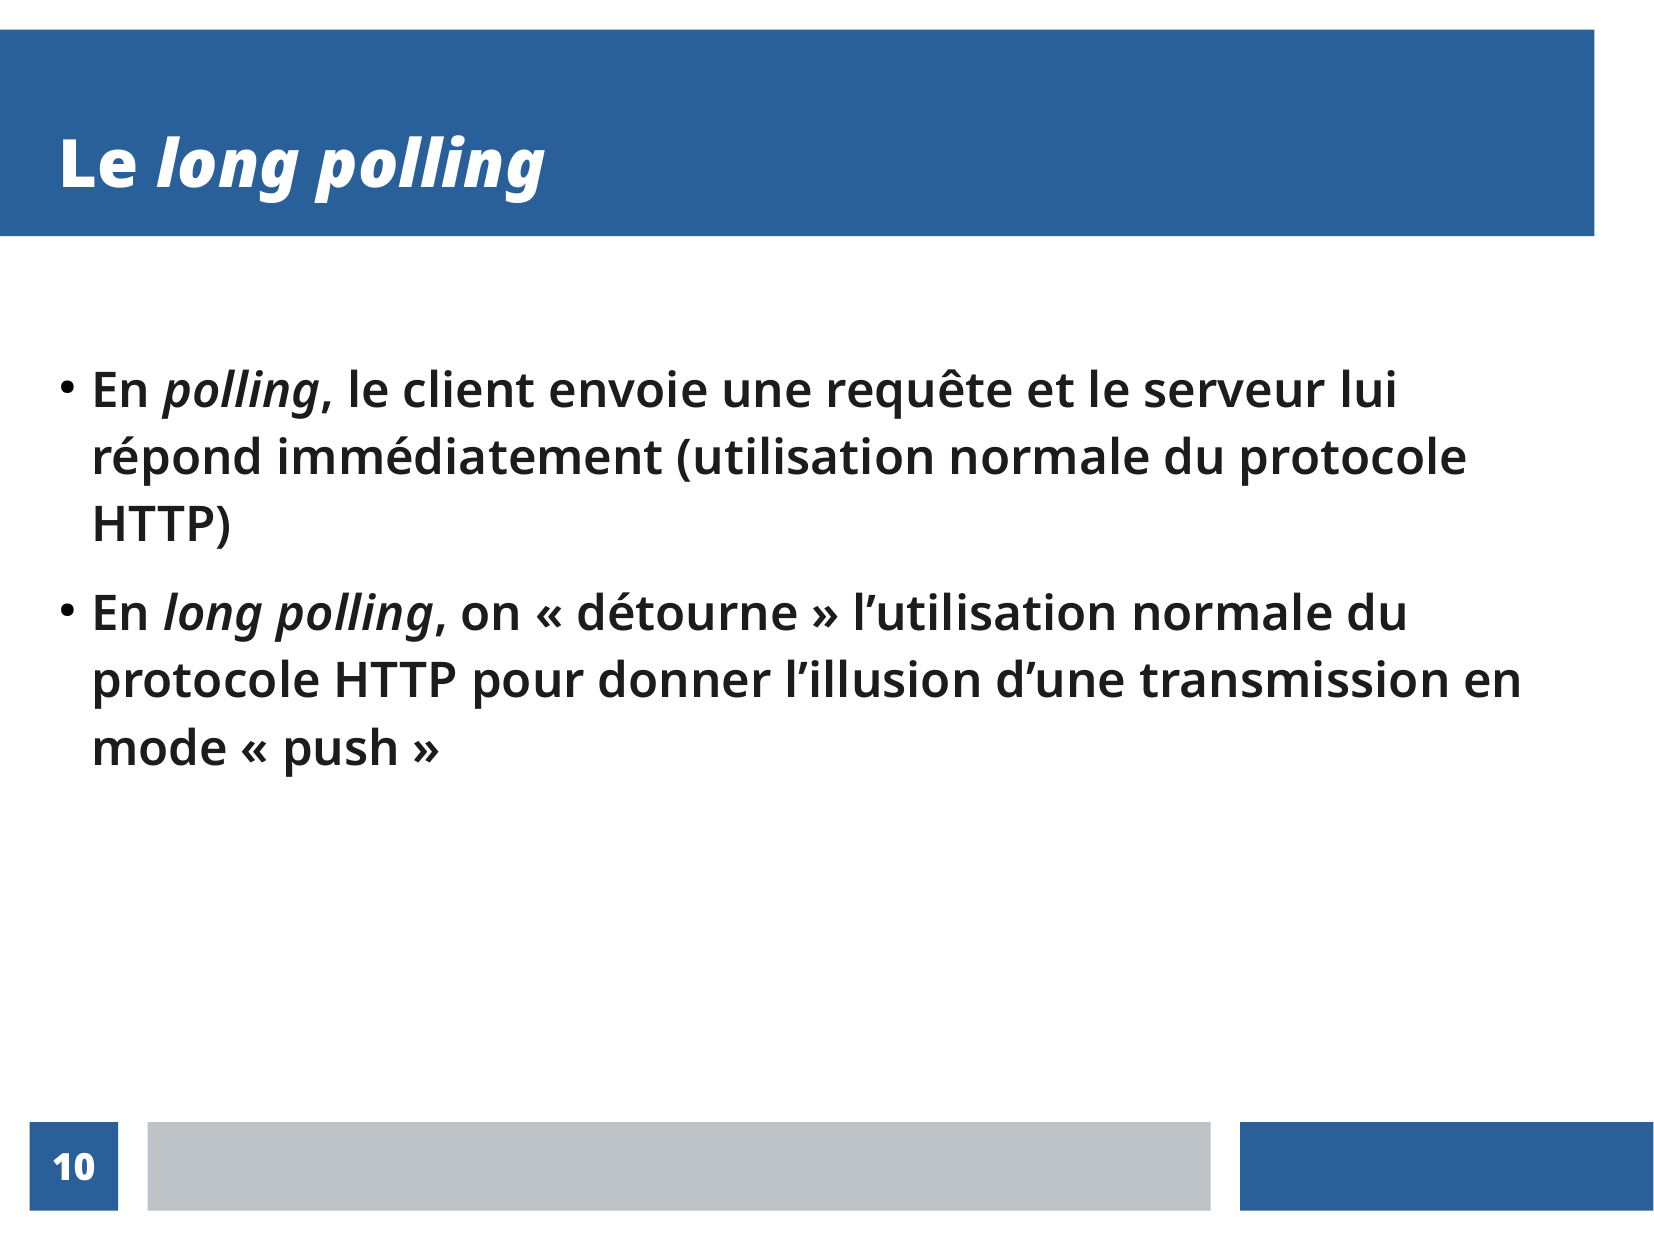

# Le long polling
En polling, le client envoie une requête et le serveur lui répond immédiatement (utilisation normale du protocole HTTP)
En long polling, on « détourne » l’utilisation normale du protocole HTTP pour donner l’illusion d’une transmission en mode « push »
10